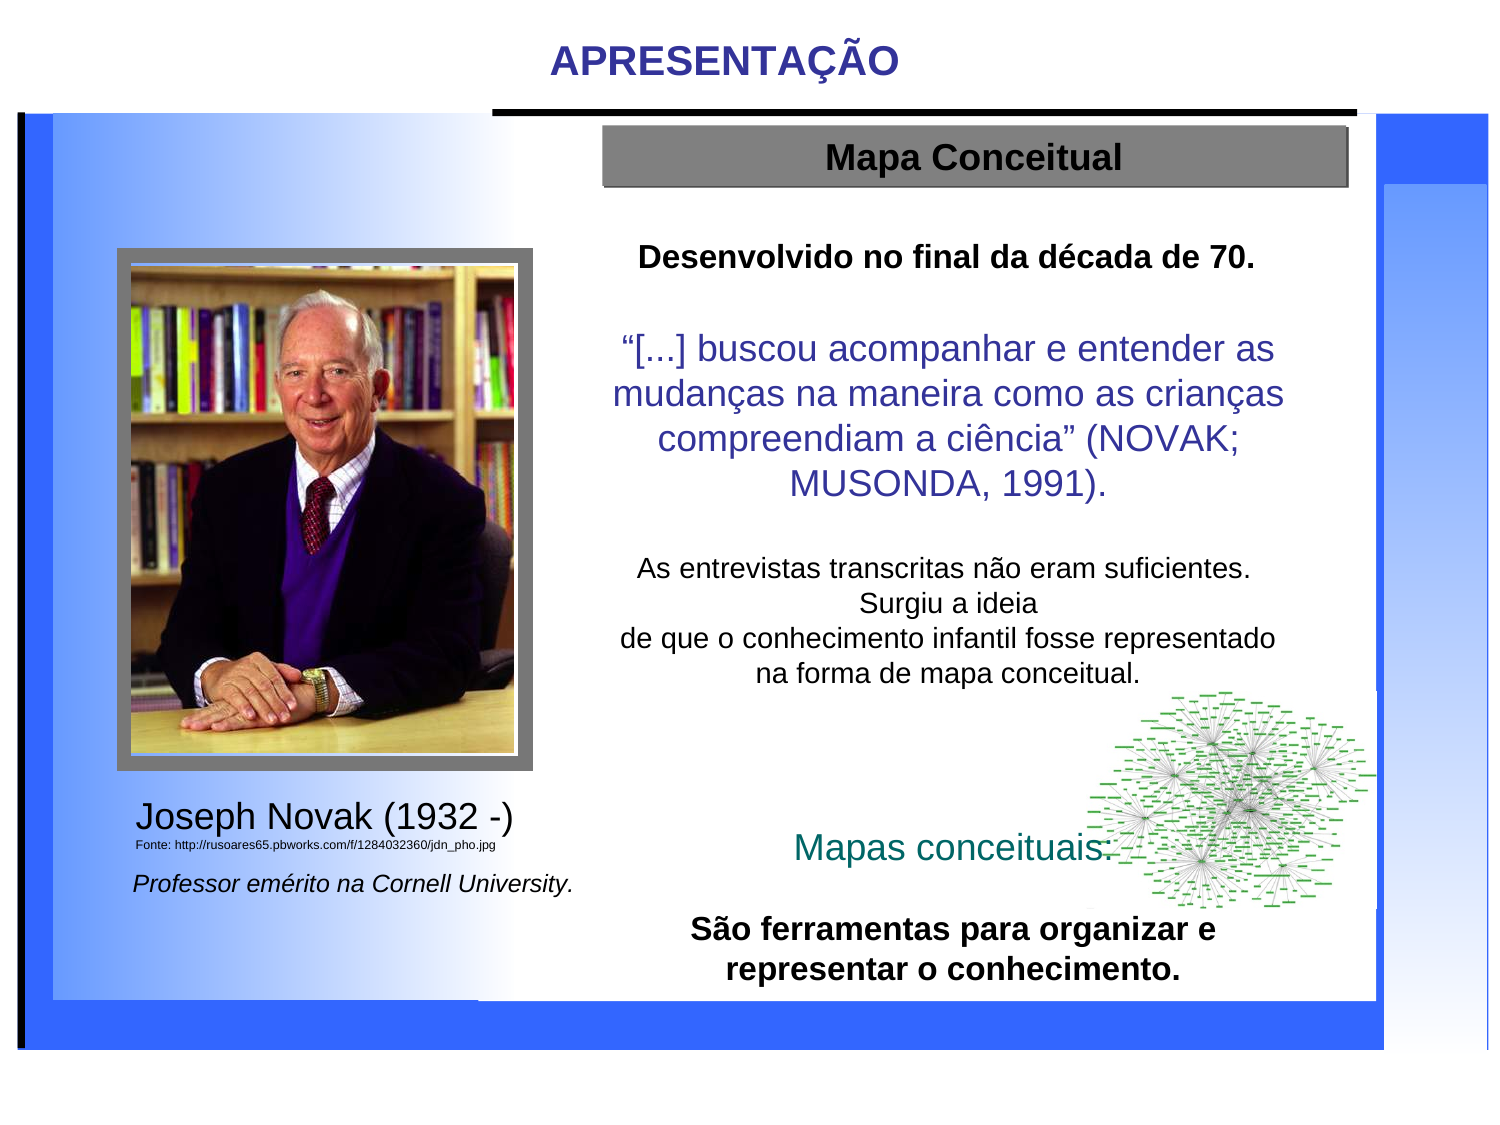

APRESENTAÇÃO
Mapa Conceitual
Desenvolvido no final da década de 70.
“[...] buscou acompanhar e entender as mudanças na maneira como as crianças compreendiam a ciência” (NOVAK; MUSONDA, 1991).
As entrevistas transcritas não eram suficientes. Surgiu a ideia
de que o conhecimento infantil fosse representado
na forma de mapa conceitual.
Joseph Novak (1932 -)
Fonte: http://rusoares65.pbworks.com/f/1284032360/jdn_pho.jpg
Mapas conceituais:
São ferramentas para organizar e representar o conhecimento.
Professor emérito na Cornell University.